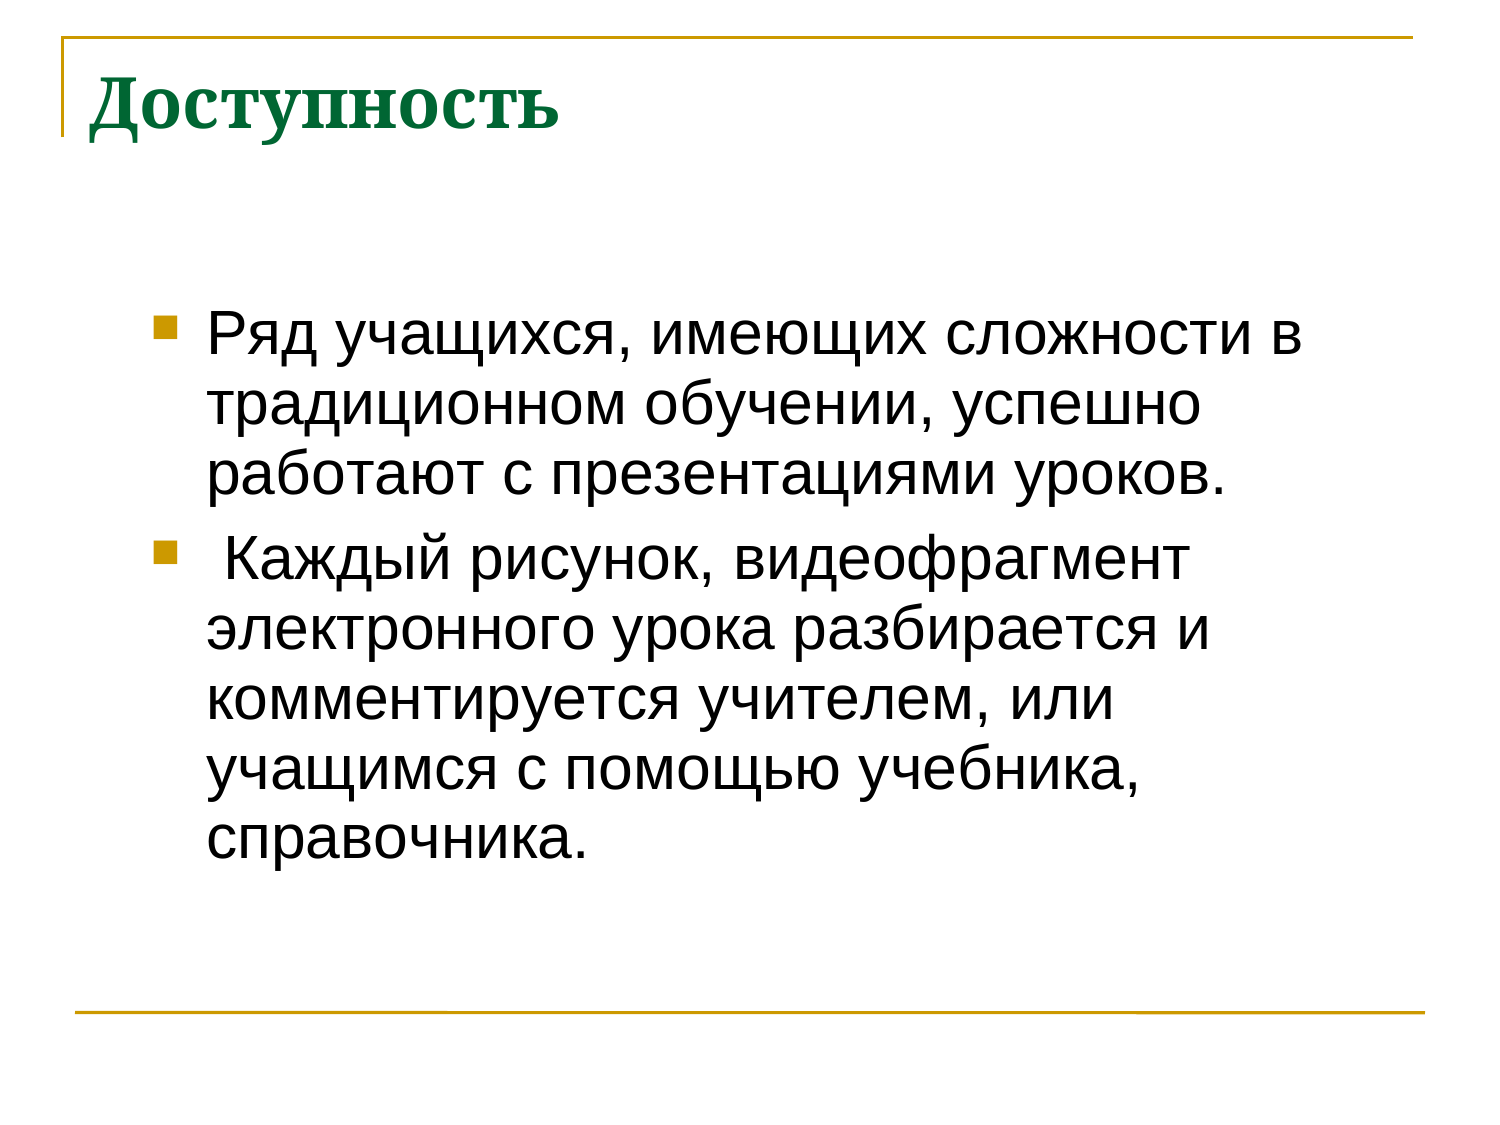

# Доступность
Ряд учащихся, имеющих сложности в традиционном обучении, успешно работают с презентациями уроков.
 Каждый рисунок, видеофрагмент электронного урока разбирается и комментируется учителем, или учащимся с помощью учебника, справочника.